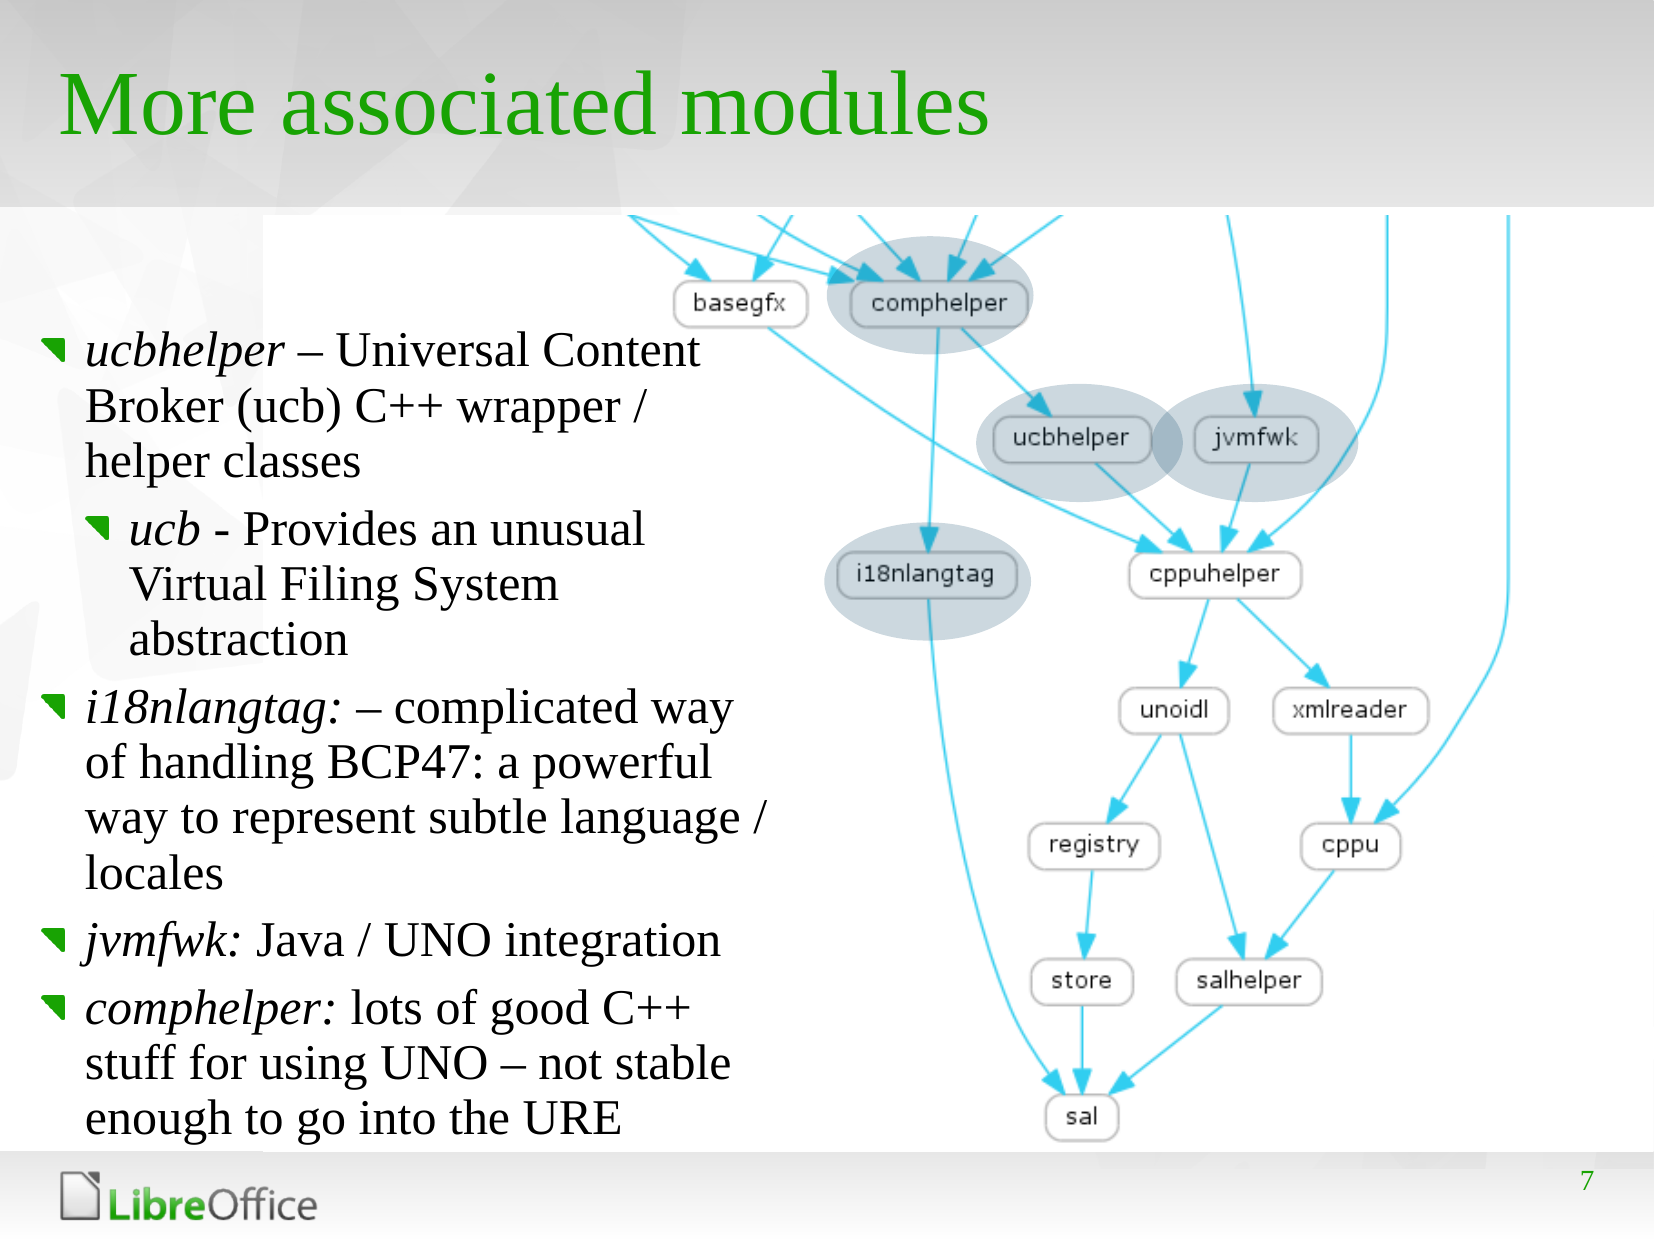

# More associated modules
ucbhelper – Universal Content Broker (ucb) C++ wrapper / helper classes
ucb - Provides an unusual Virtual Filing System abstraction
i18nlangtag: – complicated way of handling BCP47: a powerful way to represent subtle language / locales
jvmfwk: Java / UNO integration
comphelper: lots of good C++ stuff for using UNO – not stable enough to go into the URE
7